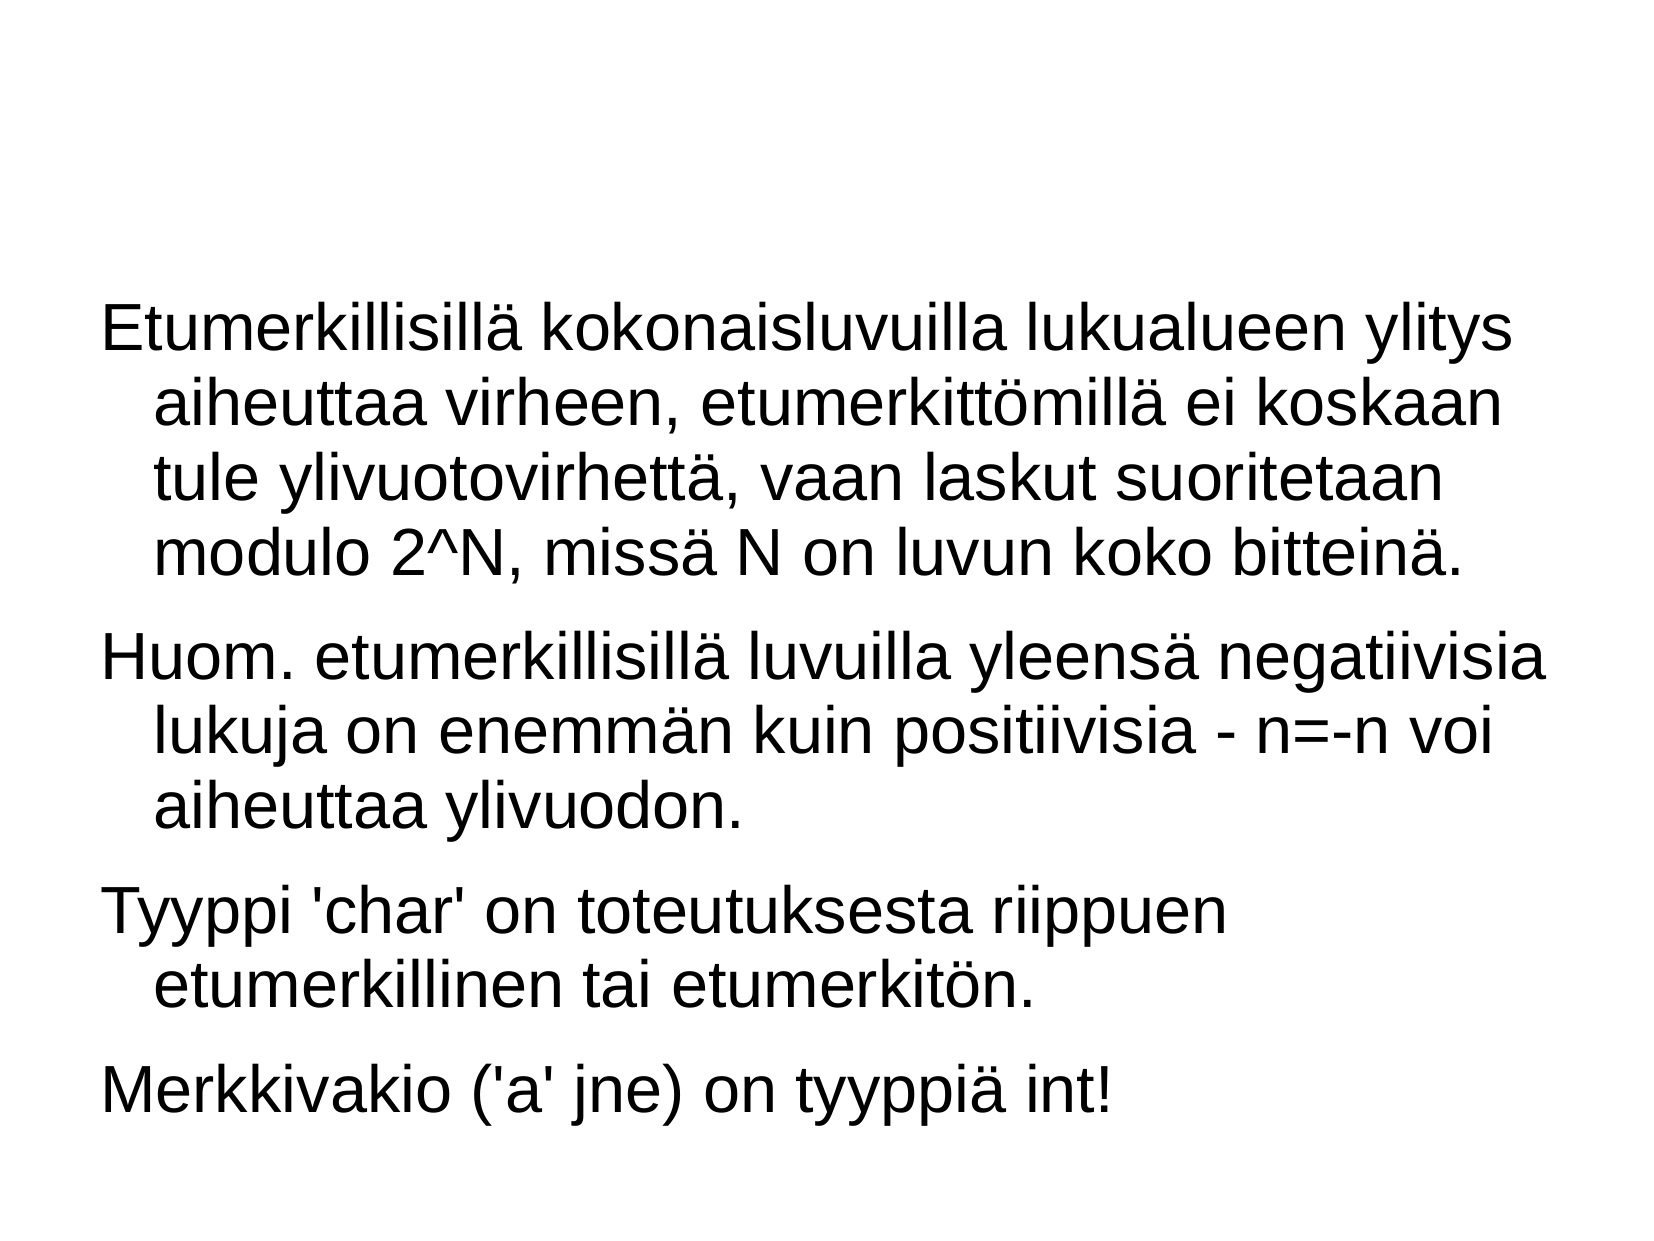

# Etumerkillisillä kokonaisluvuilla lukualueen ylitys aiheuttaa virheen, etumerkittömillä ei koskaan tule ylivuotovirhettä, vaan laskut suoritetaan modulo 2^N, missä N on luvun koko bitteinä.
Huom. etumerkillisillä luvuilla yleensä negatiivisia lukuja on enemmän kuin positiivisia - n=-n voi aiheuttaa ylivuodon.
Tyyppi 'char' on toteutuksesta riippuen etumerkillinen tai etumerkitön.
Merkkivakio ('a' jne) on tyyppiä int!